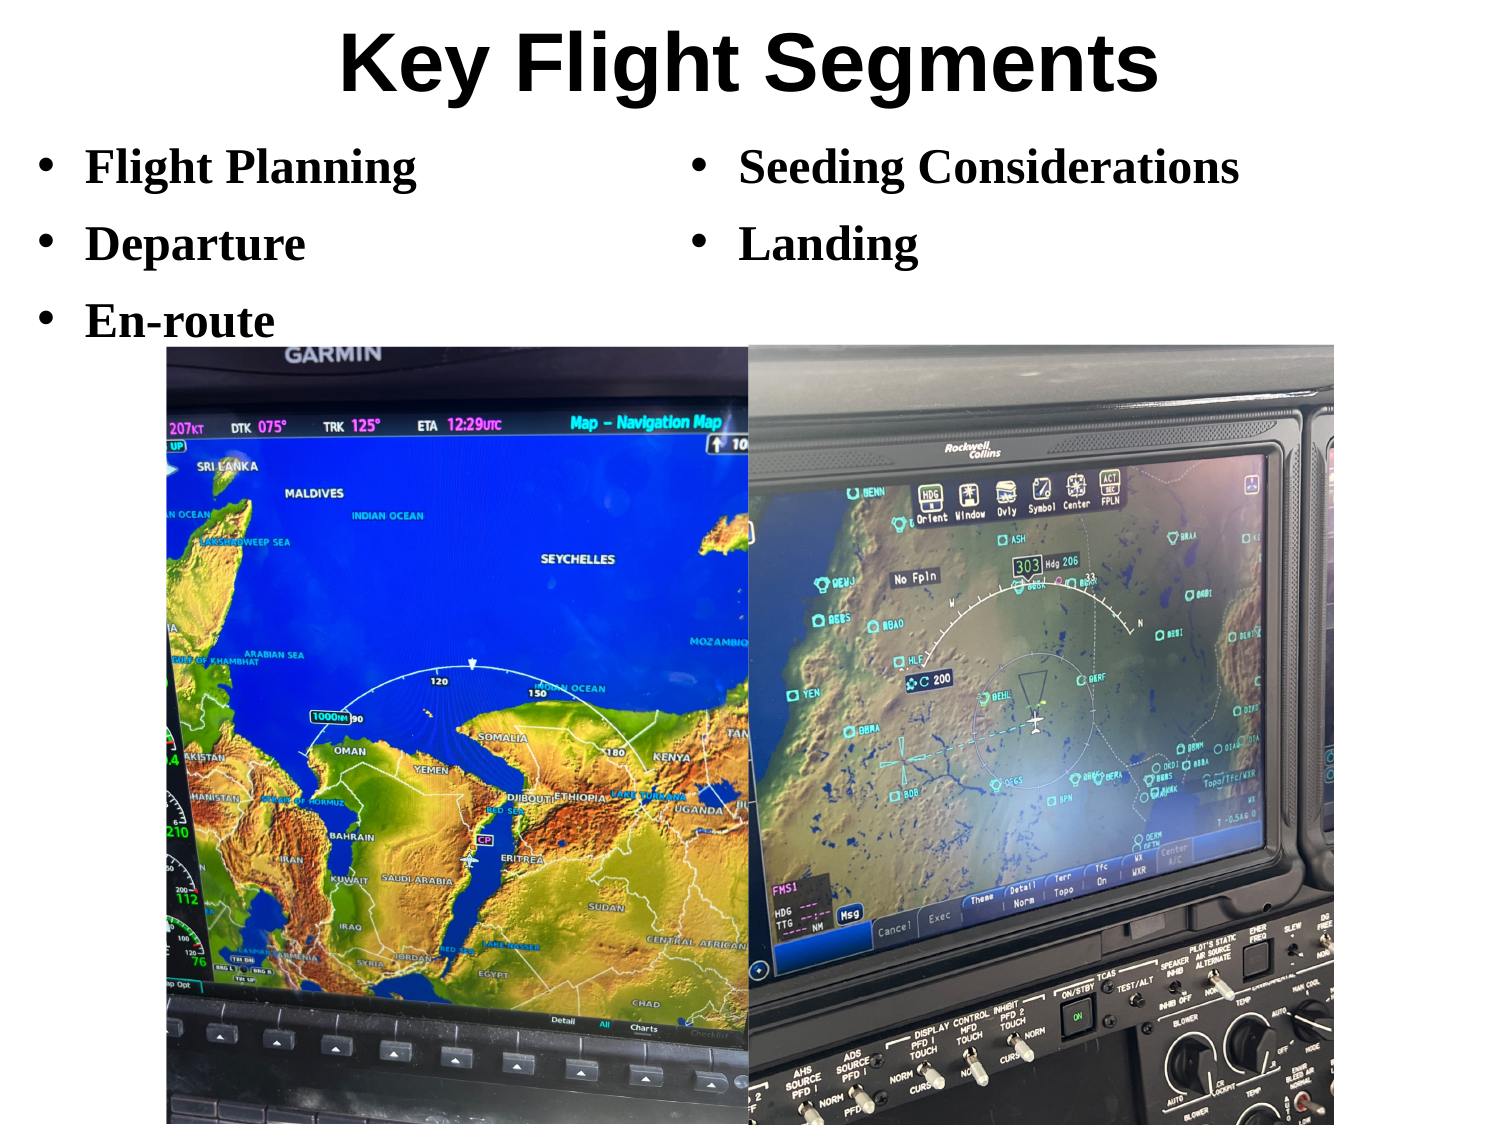

Key Flight Segments
Flight Planning
Departure
En-route
Seeding Considerations
Landing